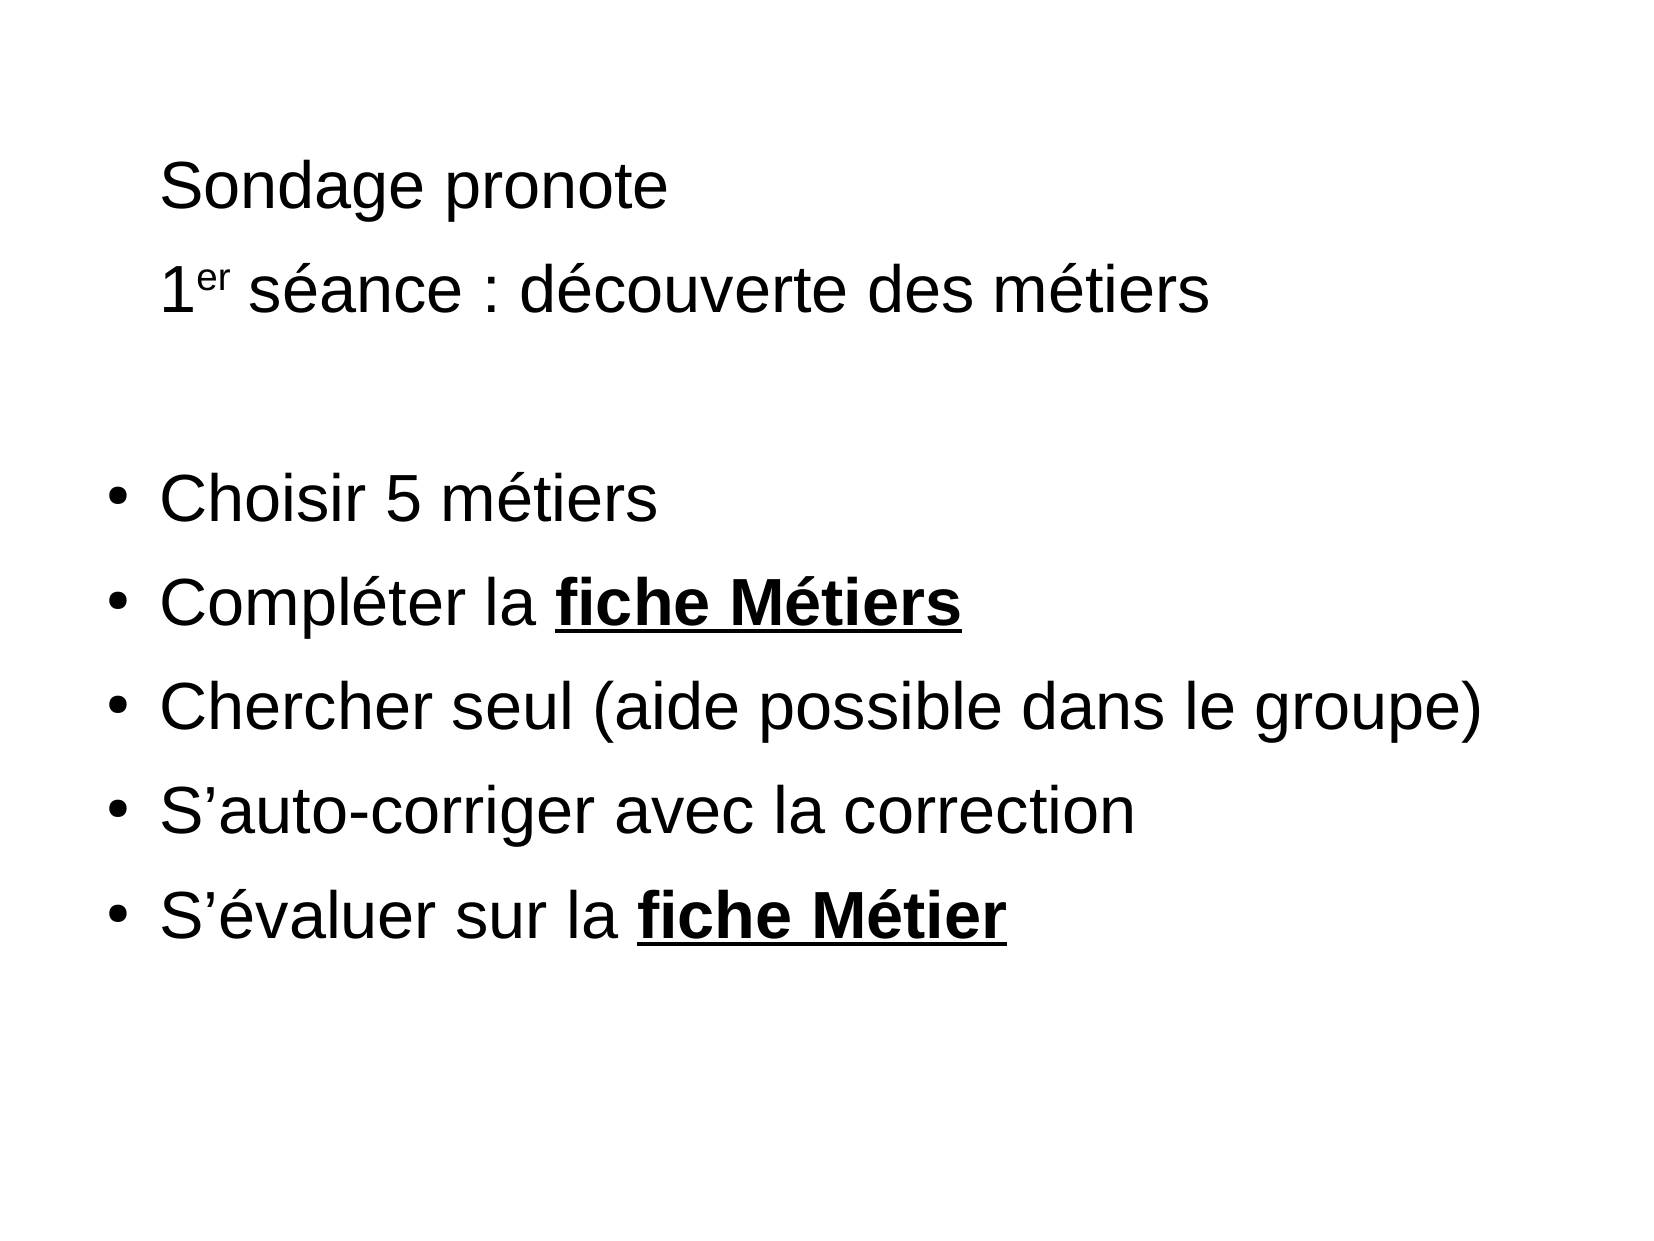

# Sondage pronote
1er séance : découverte des métiers
Choisir 5 métiers
Compléter la fiche Métiers
Chercher seul (aide possible dans le groupe)
S’auto-corriger avec la correction
S’évaluer sur la fiche Métier